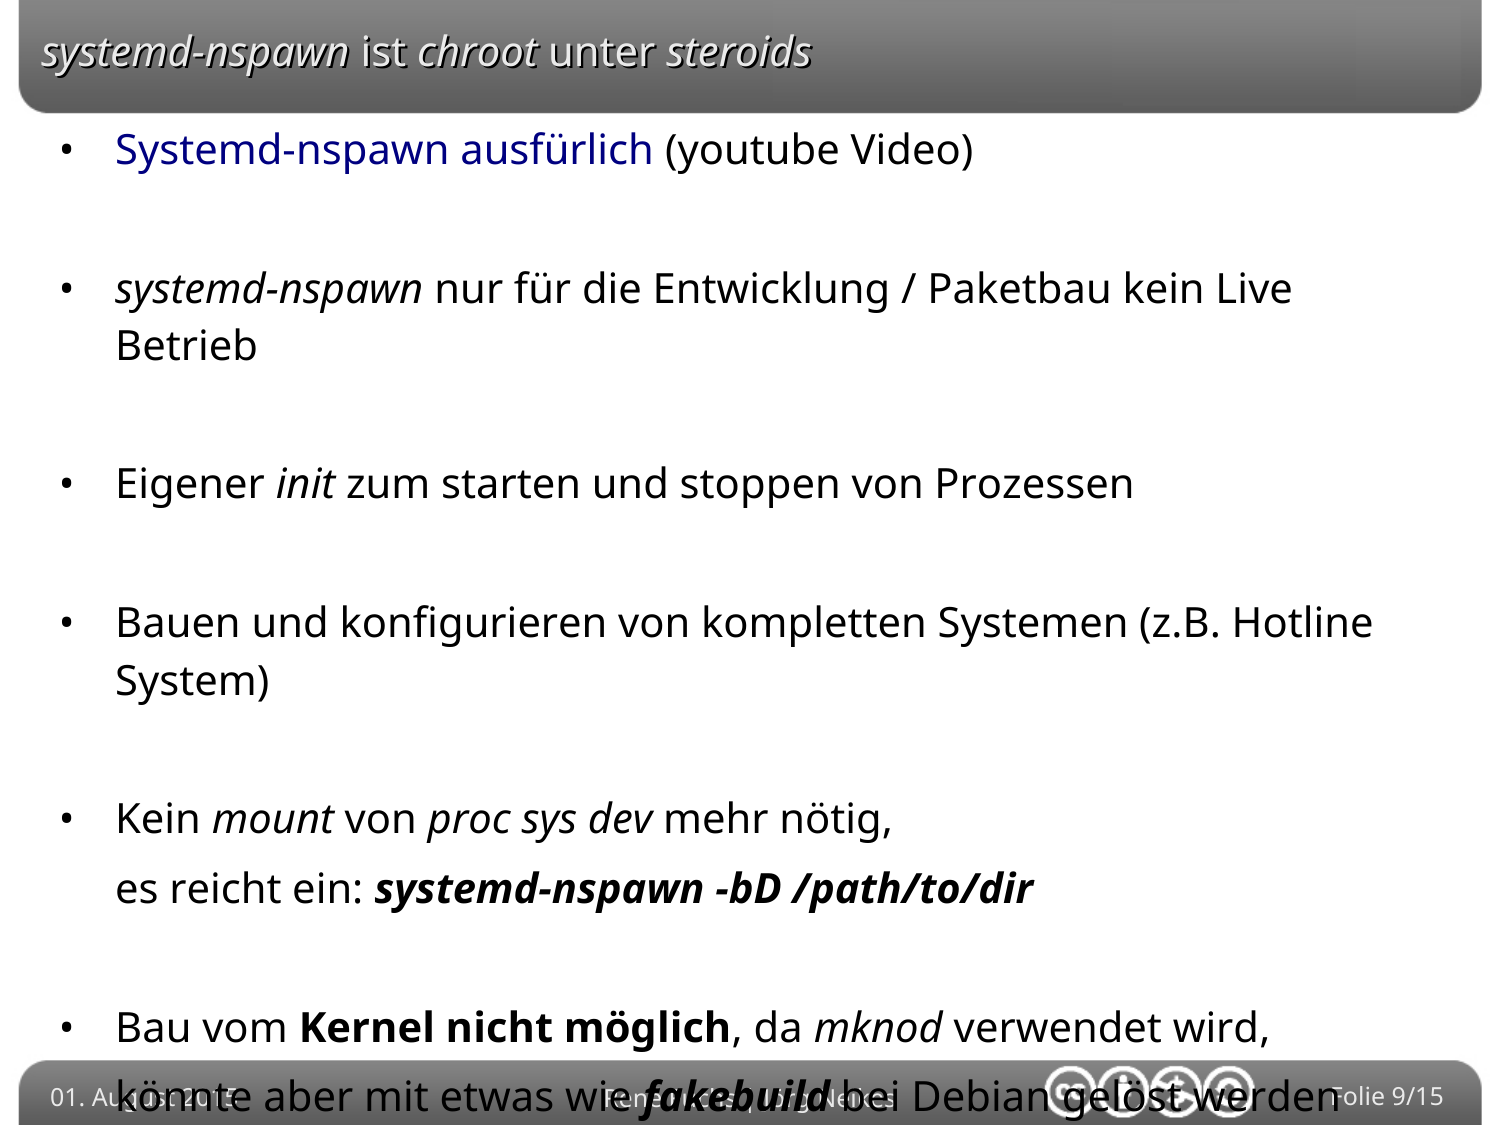

# systemd-nspawn ist chroot unter steroids
Systemd-nspawn ausfürlich (youtube Video)
systemd-nspawn nur für die Entwicklung / Paketbau kein Live Betrieb
Eigener init zum starten und stoppen von Prozessen
Bauen und konfigurieren von kompletten Systemen (z.B. Hotline System)
Kein mount von proc sys dev mehr nötig,
es reicht ein: systemd-nspawn -bD /path/to/dir
Bau vom Kernel nicht möglich, da mknod verwendet wird,
könnte aber mit etwas wie fakebuild bei Debian gelöst werden
9
01. August 2015
René Fuchs | Jörg Neikes